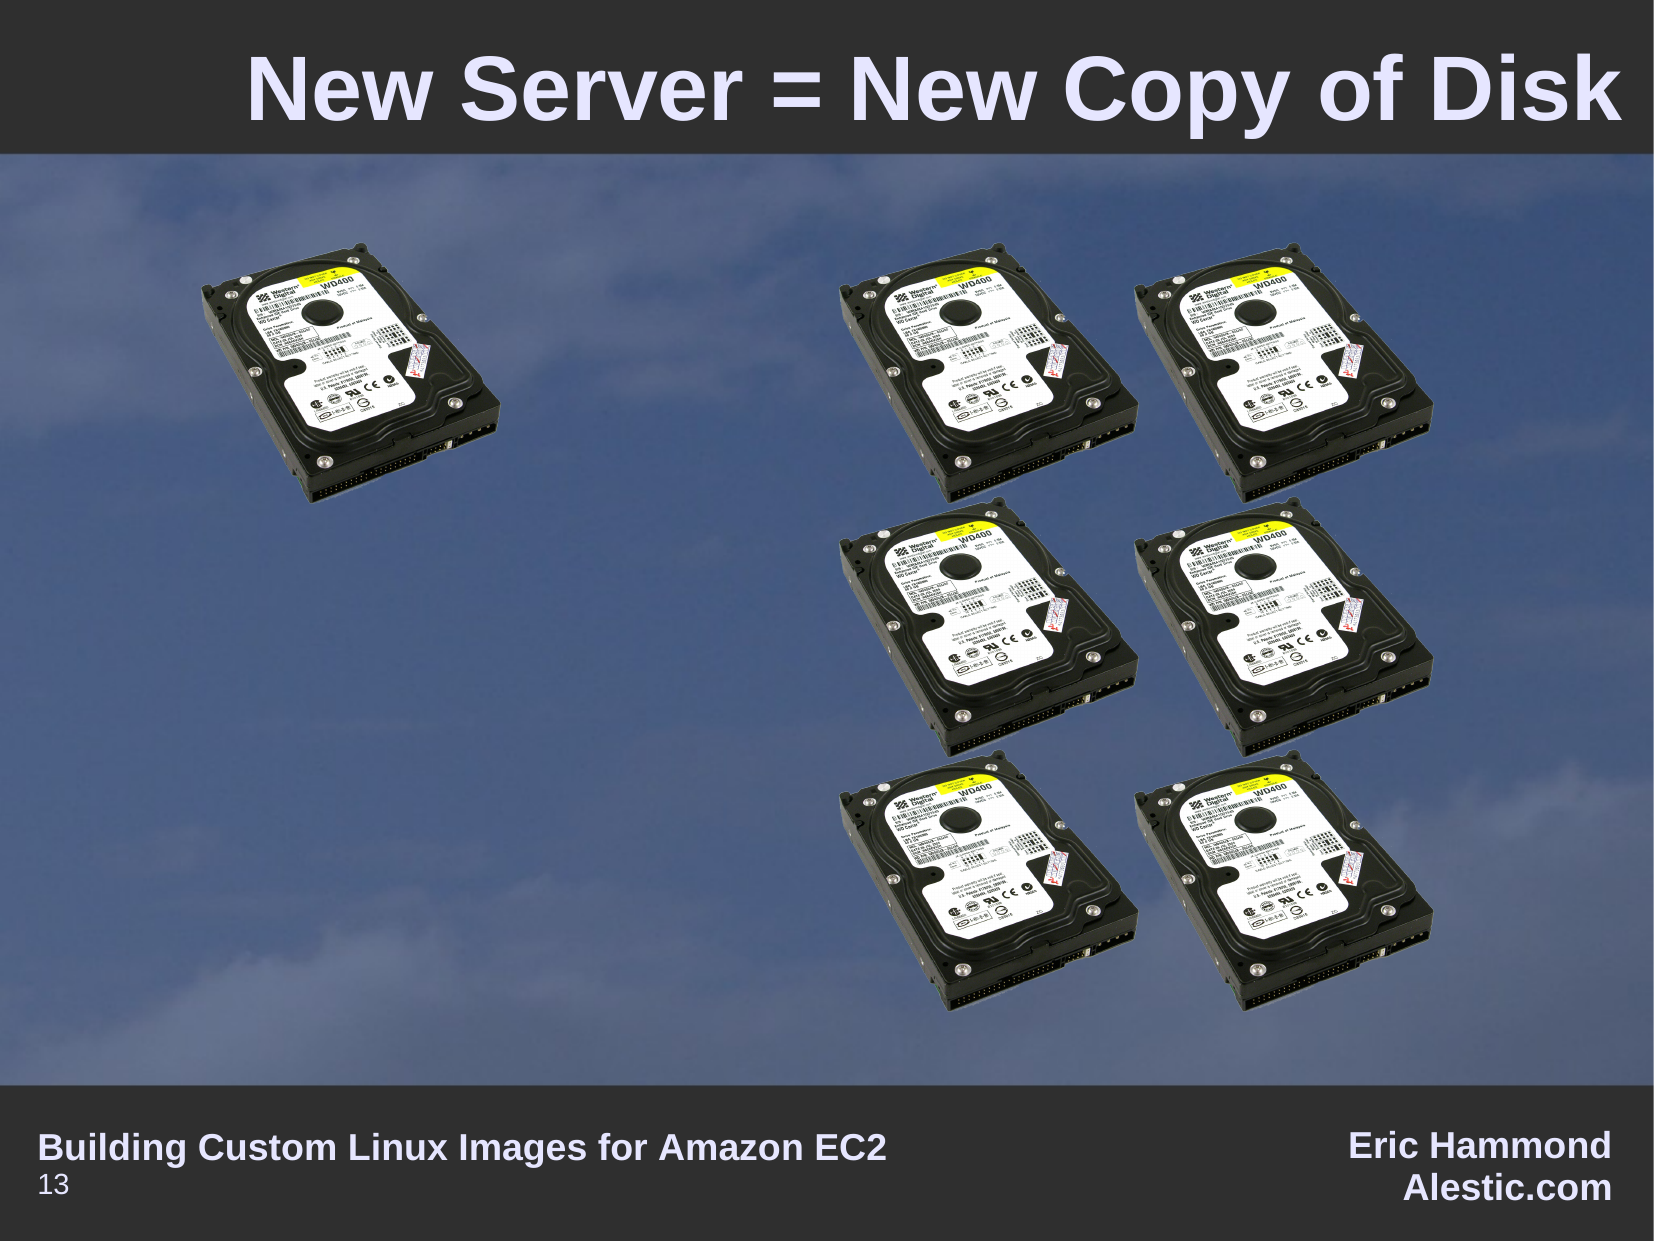

# New Server = New Copy of Disk
13
Eric Hammond
Alestic.com